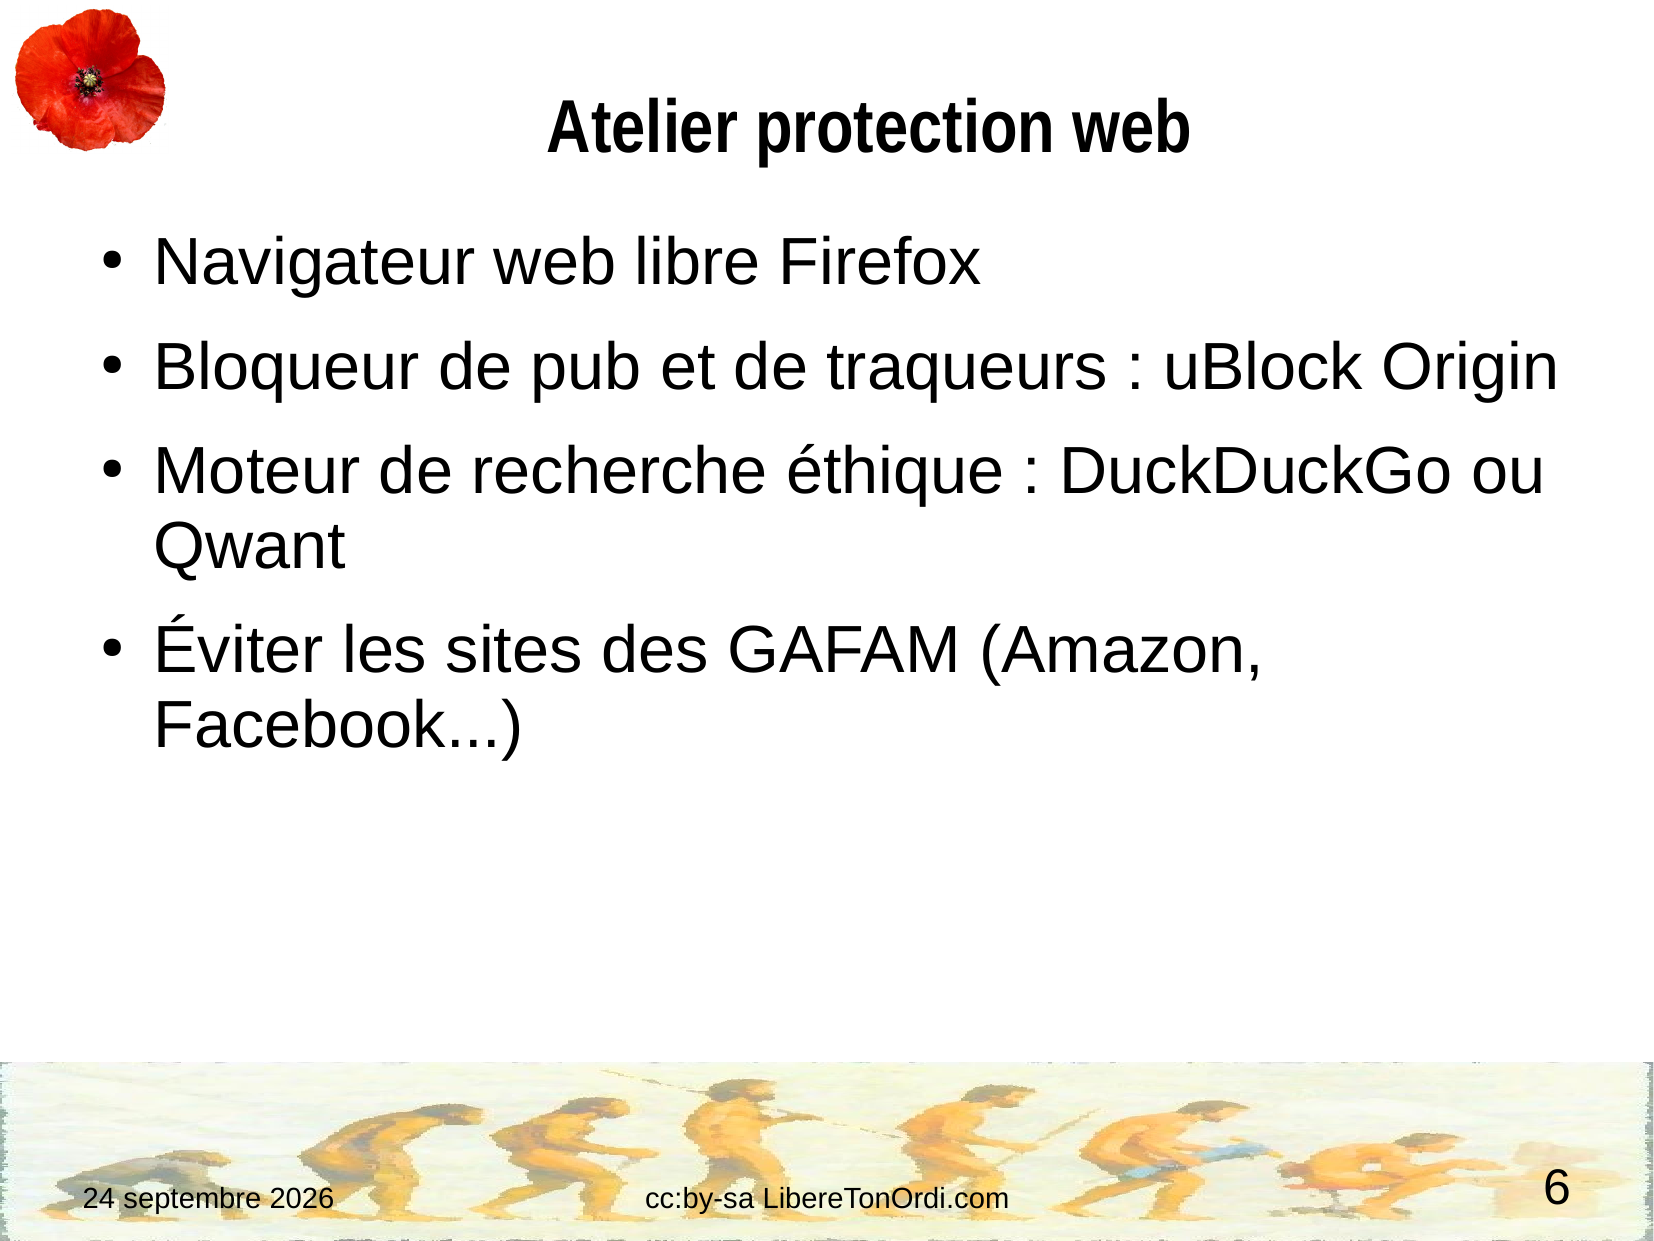

# Atelier protection web
Navigateur web libre Firefox
Bloqueur de pub et de traqueurs : uBlock Origin
Moteur de recherche éthique : DuckDuckGo ou Qwant
Éviter les sites des GAFAM (Amazon, Facebook...)
cc:by-sa LibereTonOrdi.com
6